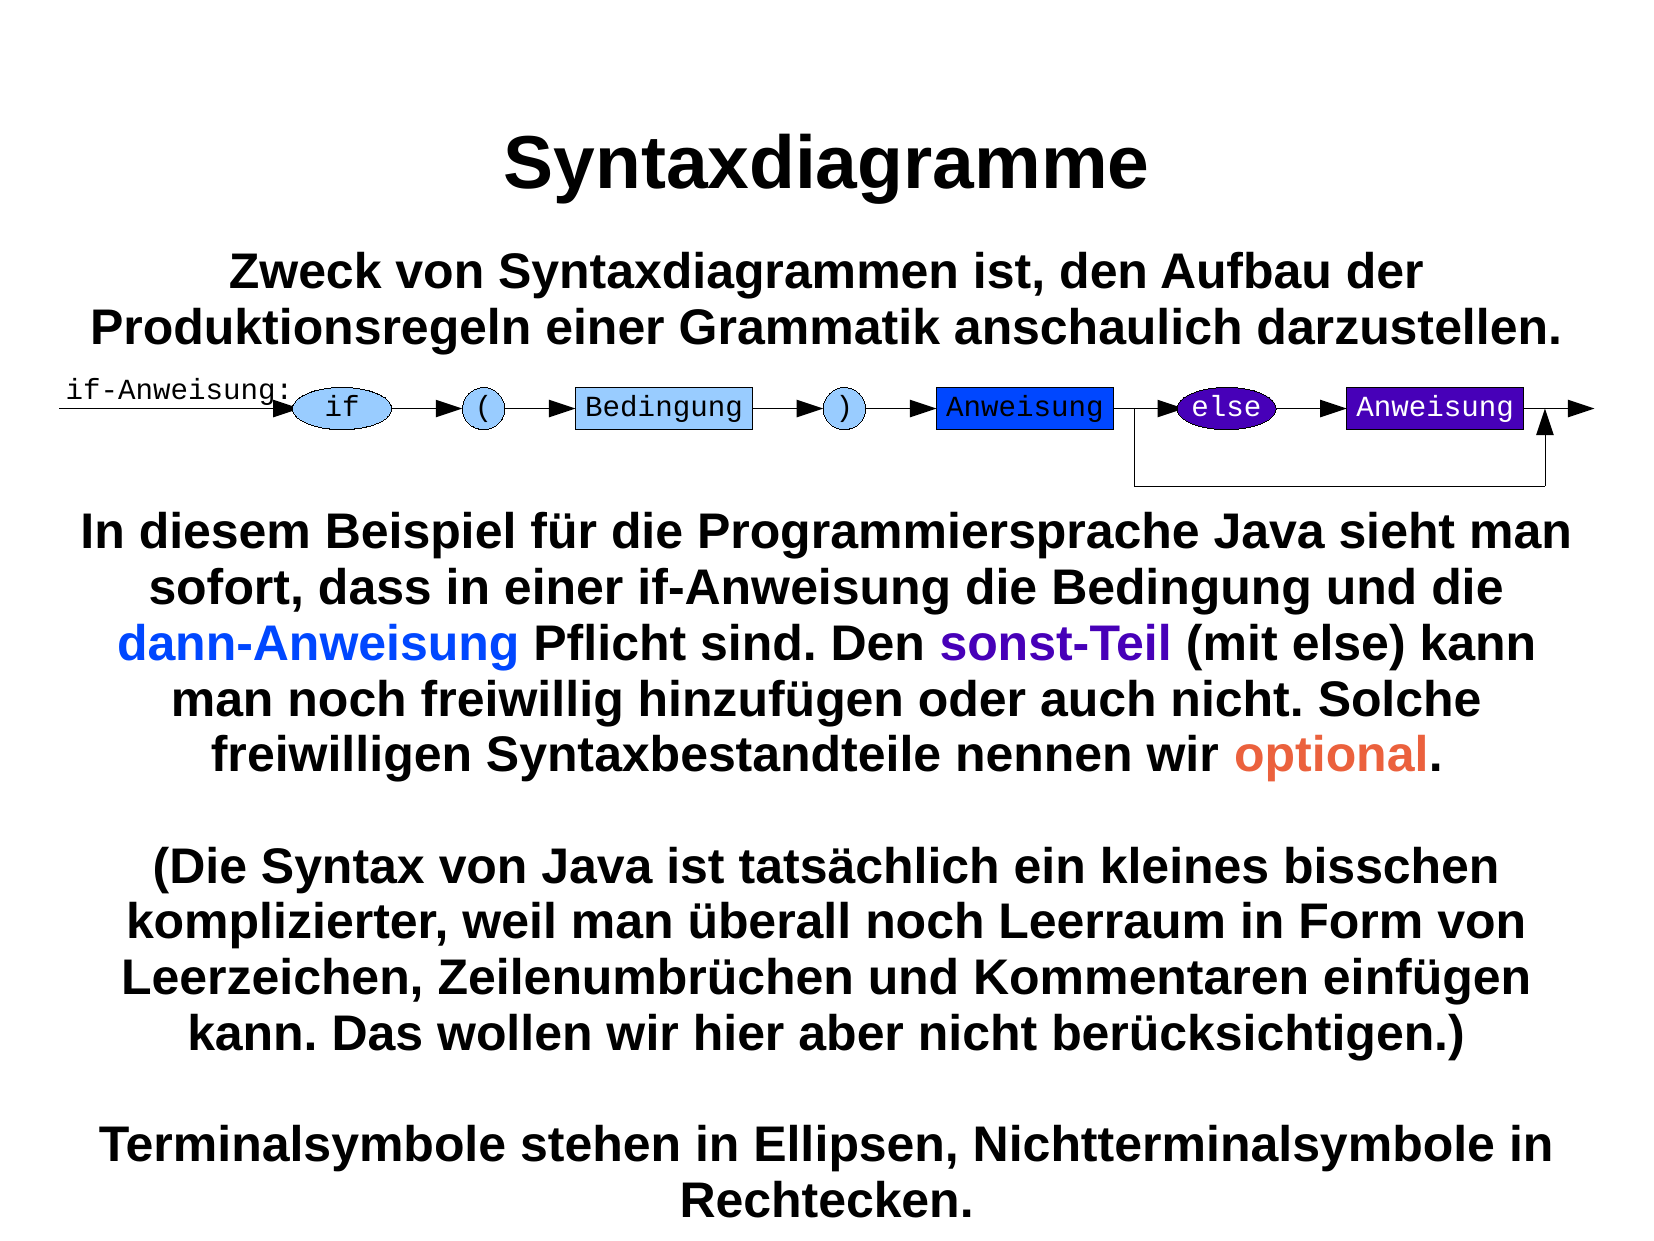

# Syntaxdiagramme
Zweck von Syntaxdiagrammen ist, den Aufbau der Produktionsregeln einer Grammatik anschaulich darzustellen.
if
(
Bedingung
)
Anweisung
else
Anweisung
if-Anweisung:
In diesem Beispiel für die Programmiersprache Java sieht man sofort, dass in einer if-Anweisung die Bedingung und die dann-Anweisung Pflicht sind. Den sonst-Teil (mit else) kann man noch freiwillig hinzufügen oder auch nicht. Solche freiwilligen Syntaxbestandteile nennen wir optional.
(Die Syntax von Java ist tatsächlich ein kleines bisschen komplizierter, weil man überall noch Leerraum in Form von Leerzeichen, Zeilenumbrüchen und Kommentaren einfügen kann. Das wollen wir hier aber nicht berücksichtigen.)
Terminalsymbole stehen in Ellipsen, Nichtterminalsymbole in Rechtecken.